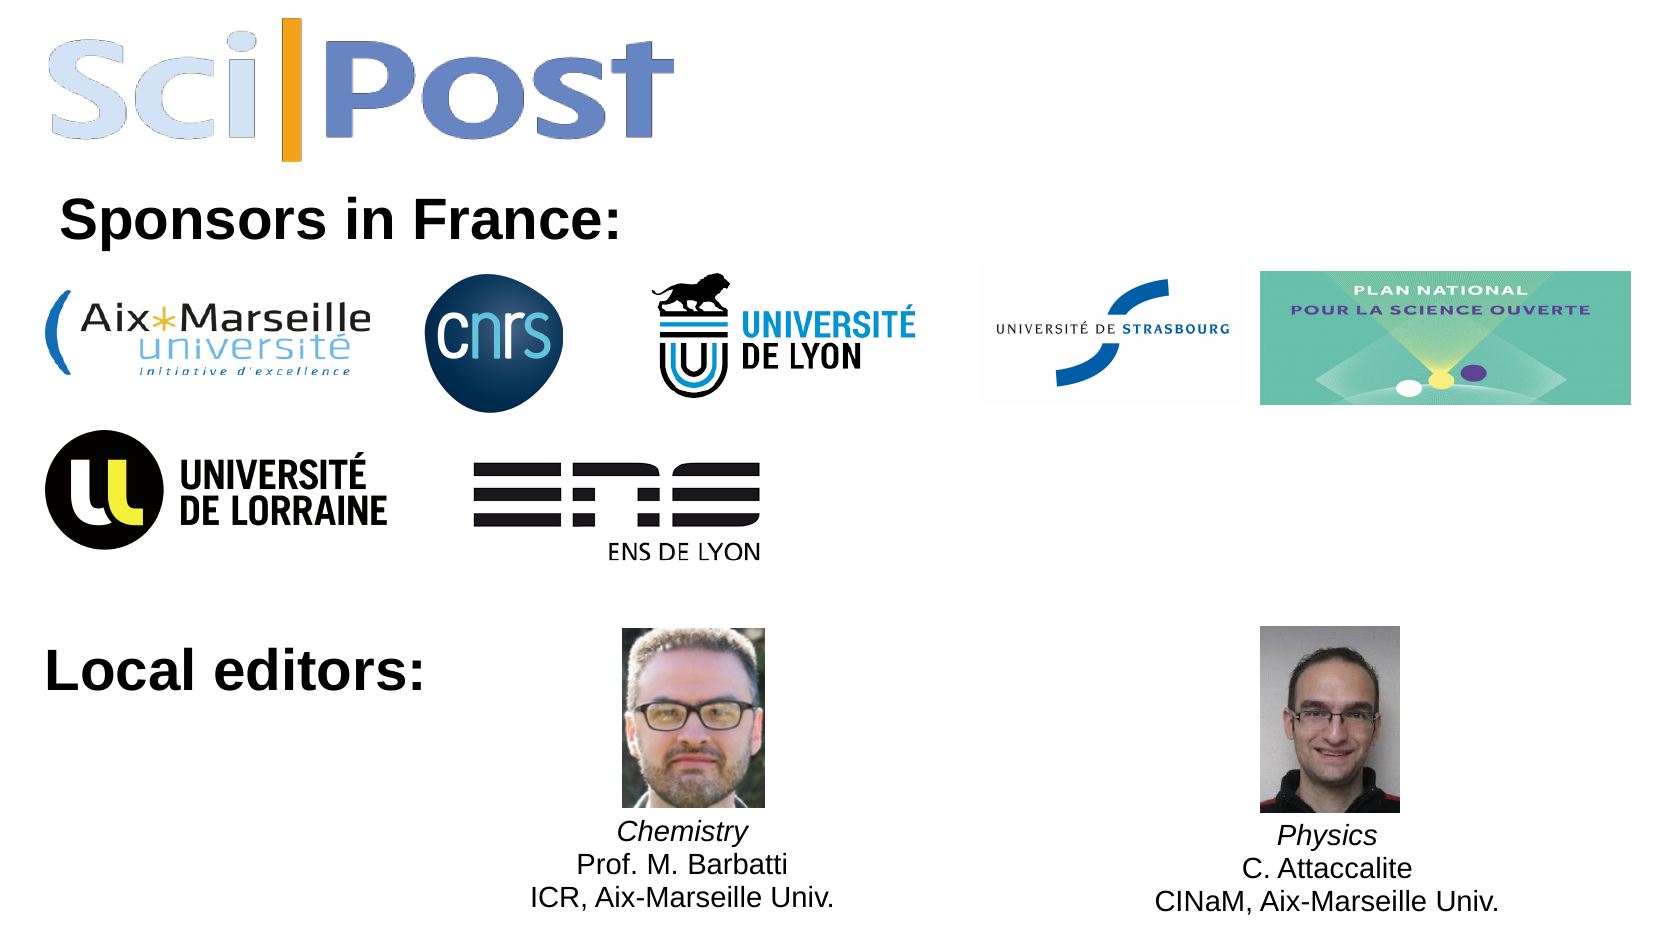

Sponsors in France:
Local editors:
Chemistry
Prof. M. Barbatti
ICR, Aix-Marseille Univ.
Physics
C. Attaccalite
CINaM, Aix-Marseille Univ.